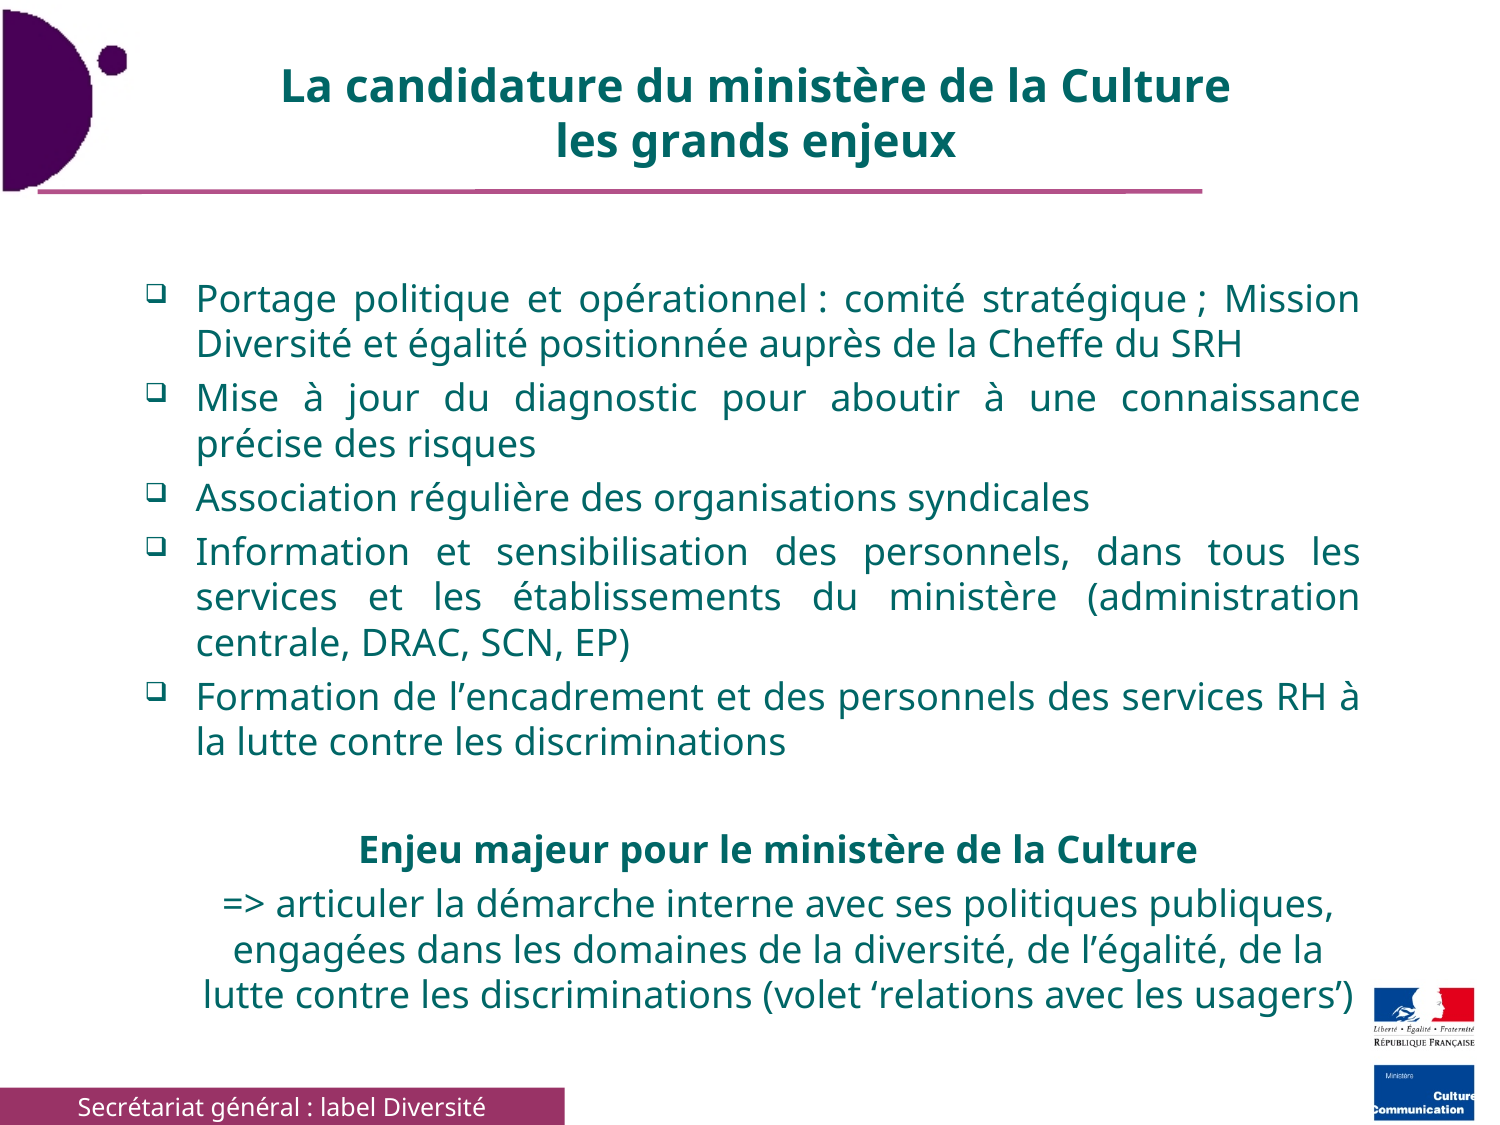

La candidature du ministère de la Culture
les grands enjeux
# Portage politique et opérationnel : comité stratégique ; Mission Diversité et égalité positionnée auprès de la Cheffe du SRH
Mise à jour du diagnostic pour aboutir à une connaissance précise des risques
Association régulière des organisations syndicales
Information et sensibilisation des personnels, dans tous les services et les établissements du ministère (administration centrale, DRAC, SCN, EP)
Formation de l’encadrement et des personnels des services RH à la lutte contre les discriminations
Enjeu majeur pour le ministère de la Culture
=> articuler la démarche interne avec ses politiques publiques, engagées dans les domaines de la diversité, de l’égalité, de la lutte contre les discriminations (volet ‘relations avec les usagers’)